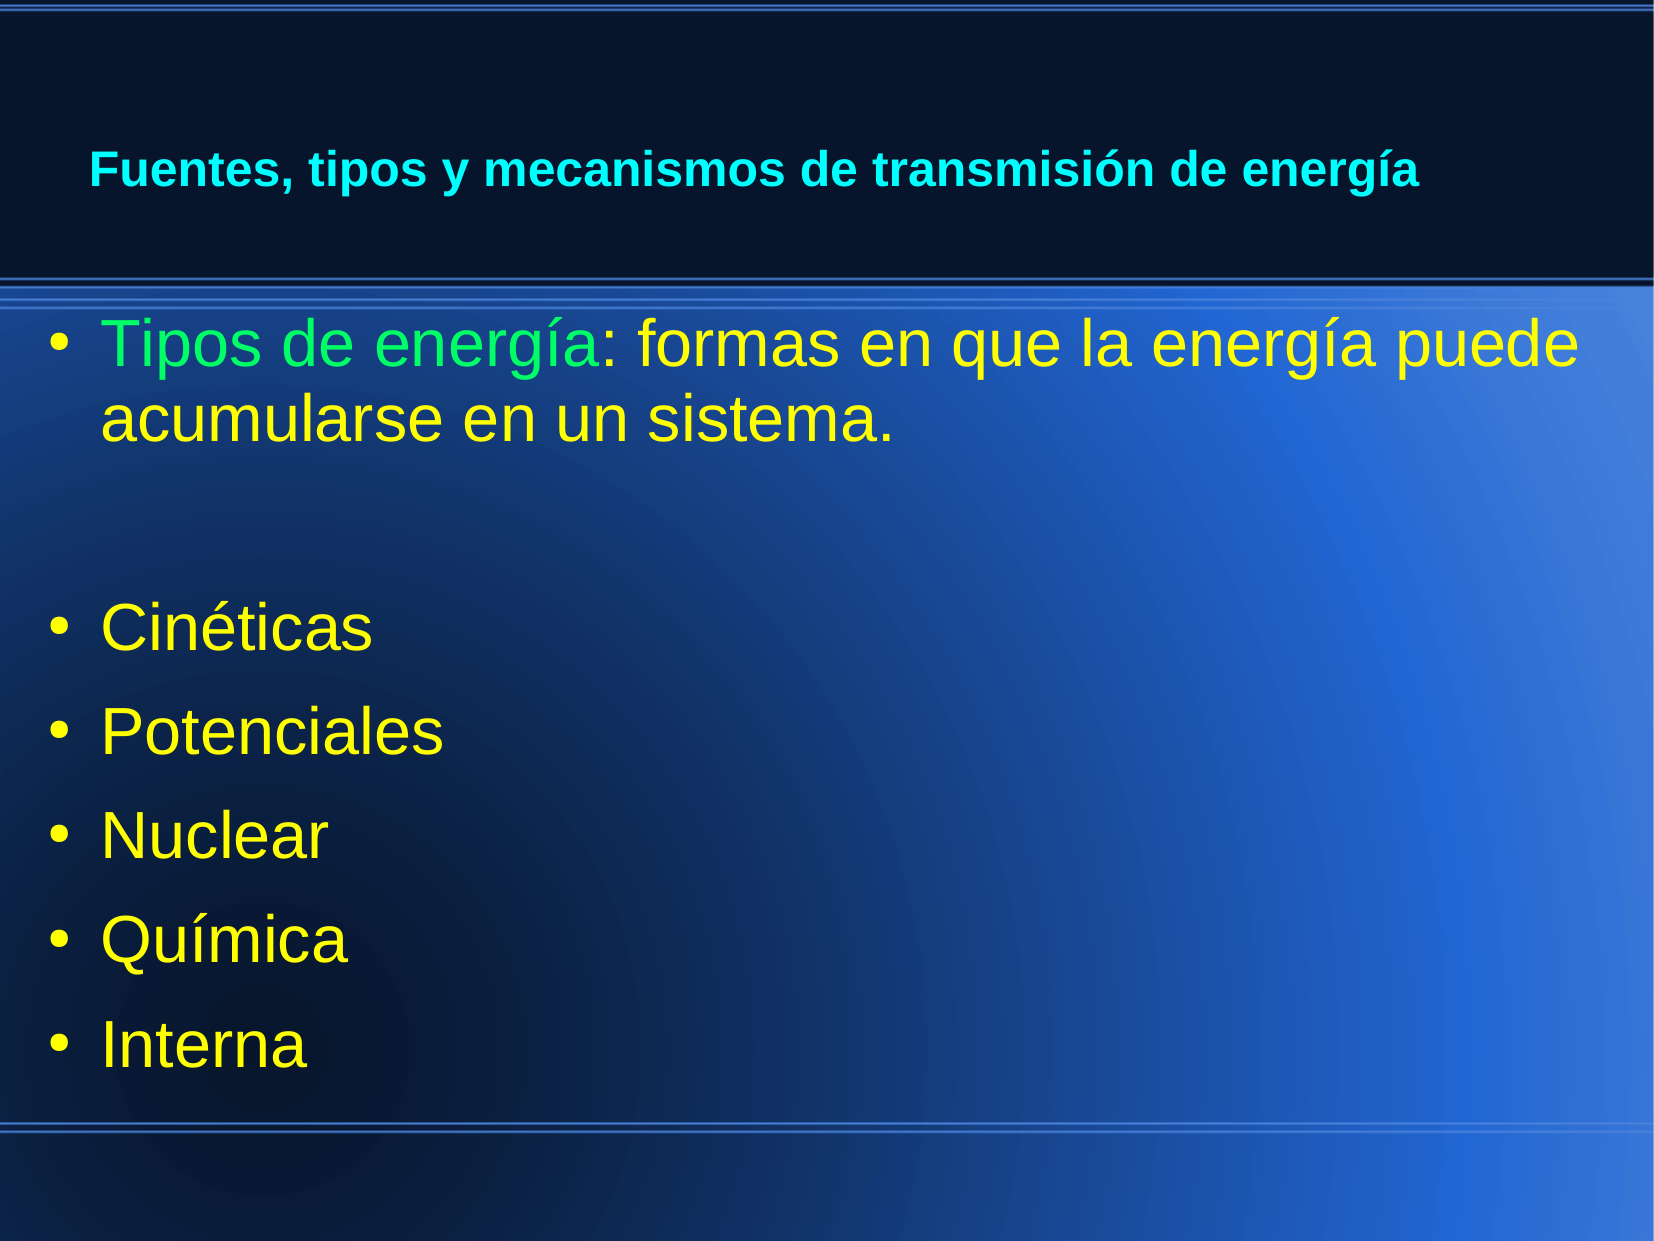

Fuentes, tipos y mecanismos de transmisión de energía
# Tipos de energía: formas en que la energía puede acumularse en un sistema.
Cinéticas
Potenciales
Nuclear
Química
Interna